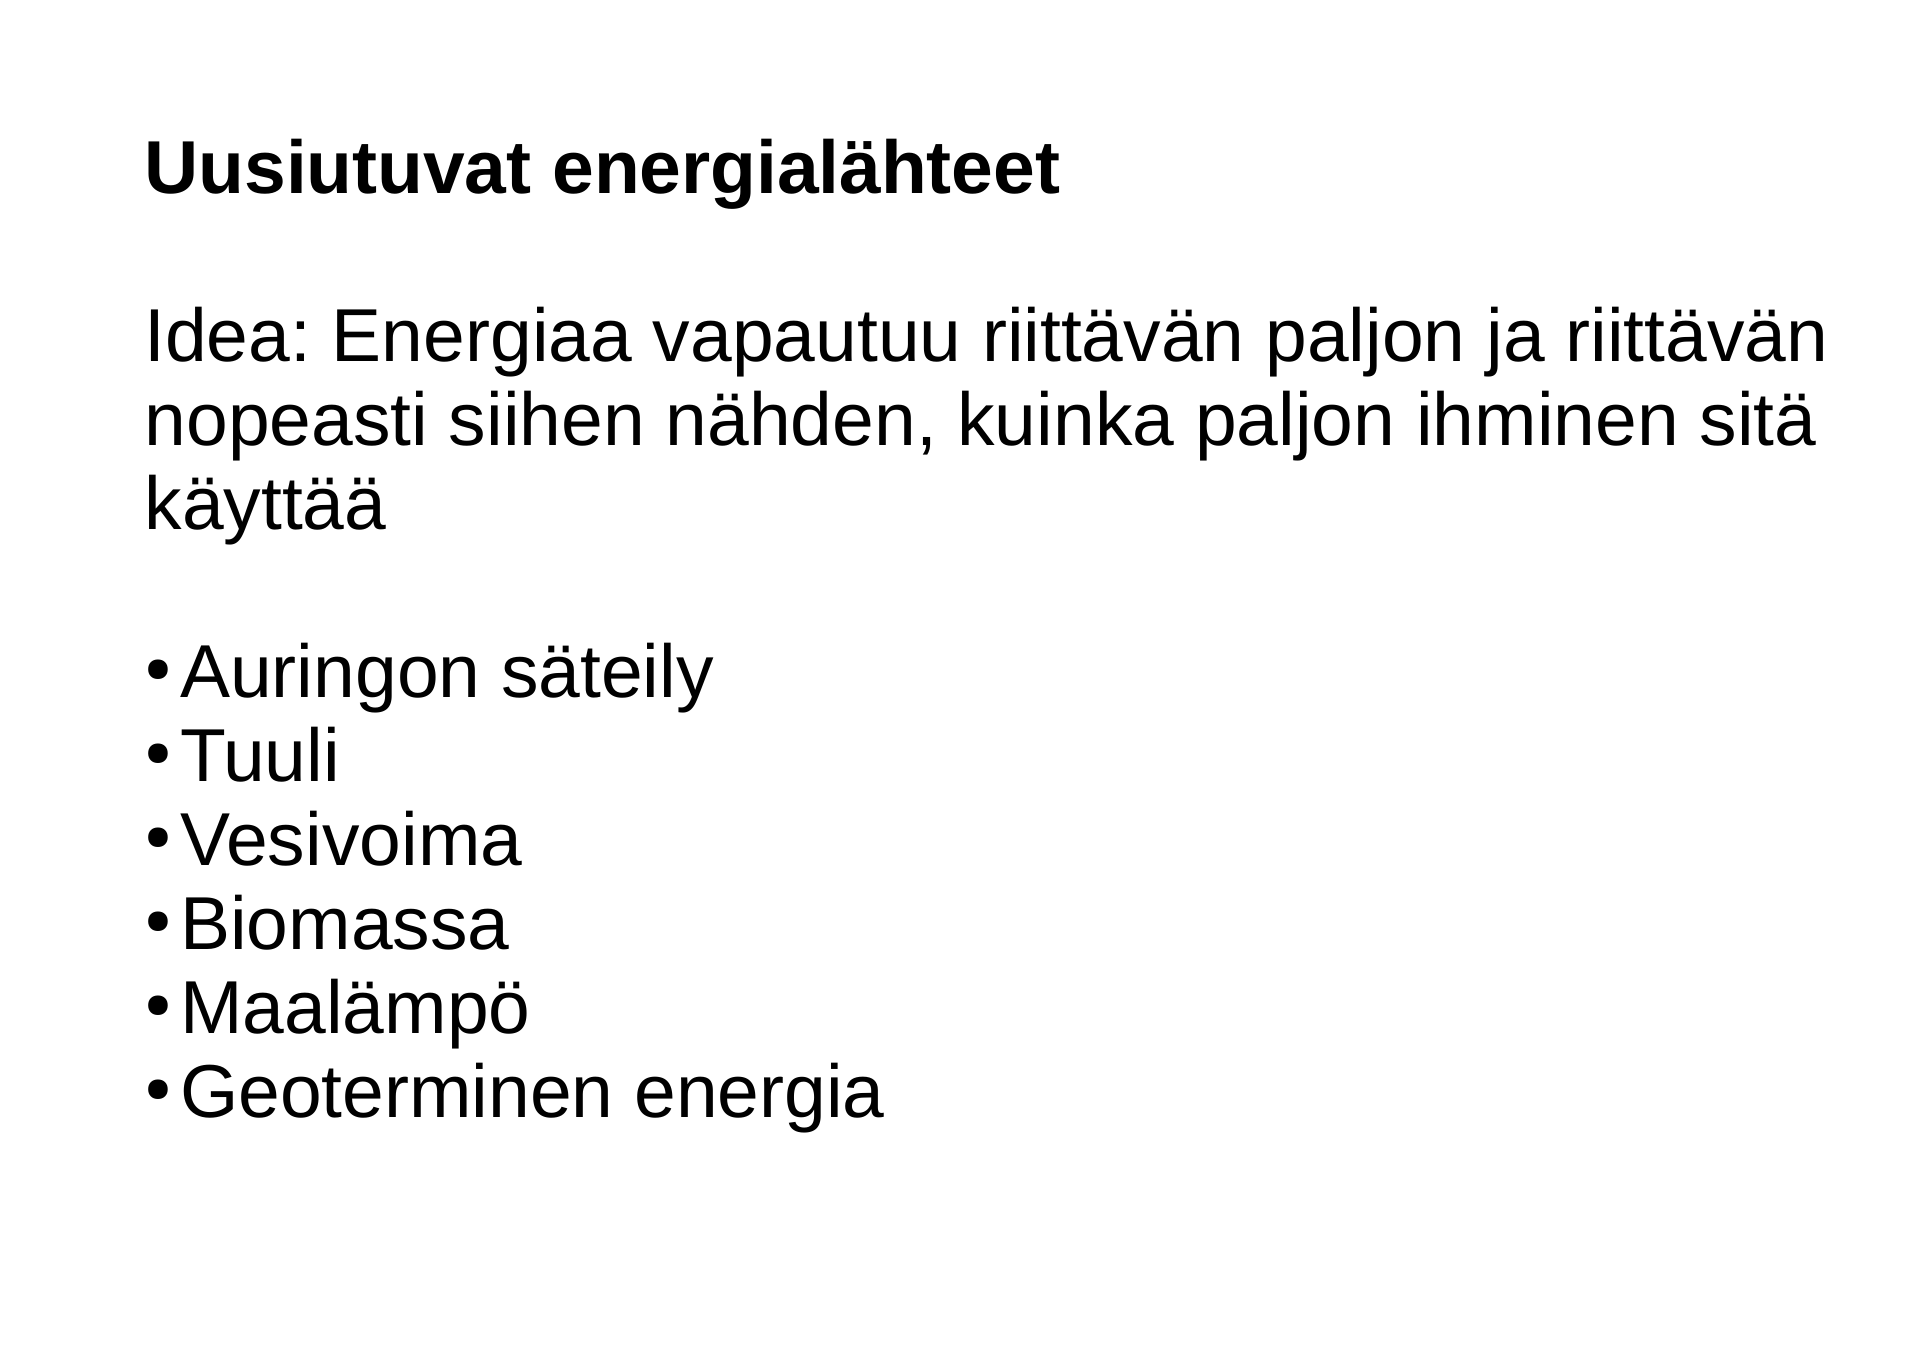

Uusiutuvat energialähteet
Idea: Energiaa vapautuu riittävän paljon ja riittävän nopeasti siihen nähden, kuinka paljon ihminen sitä käyttää
Auringon säteily
Tuuli
Vesivoima
Biomassa
Maalämpö
Geoterminen energia